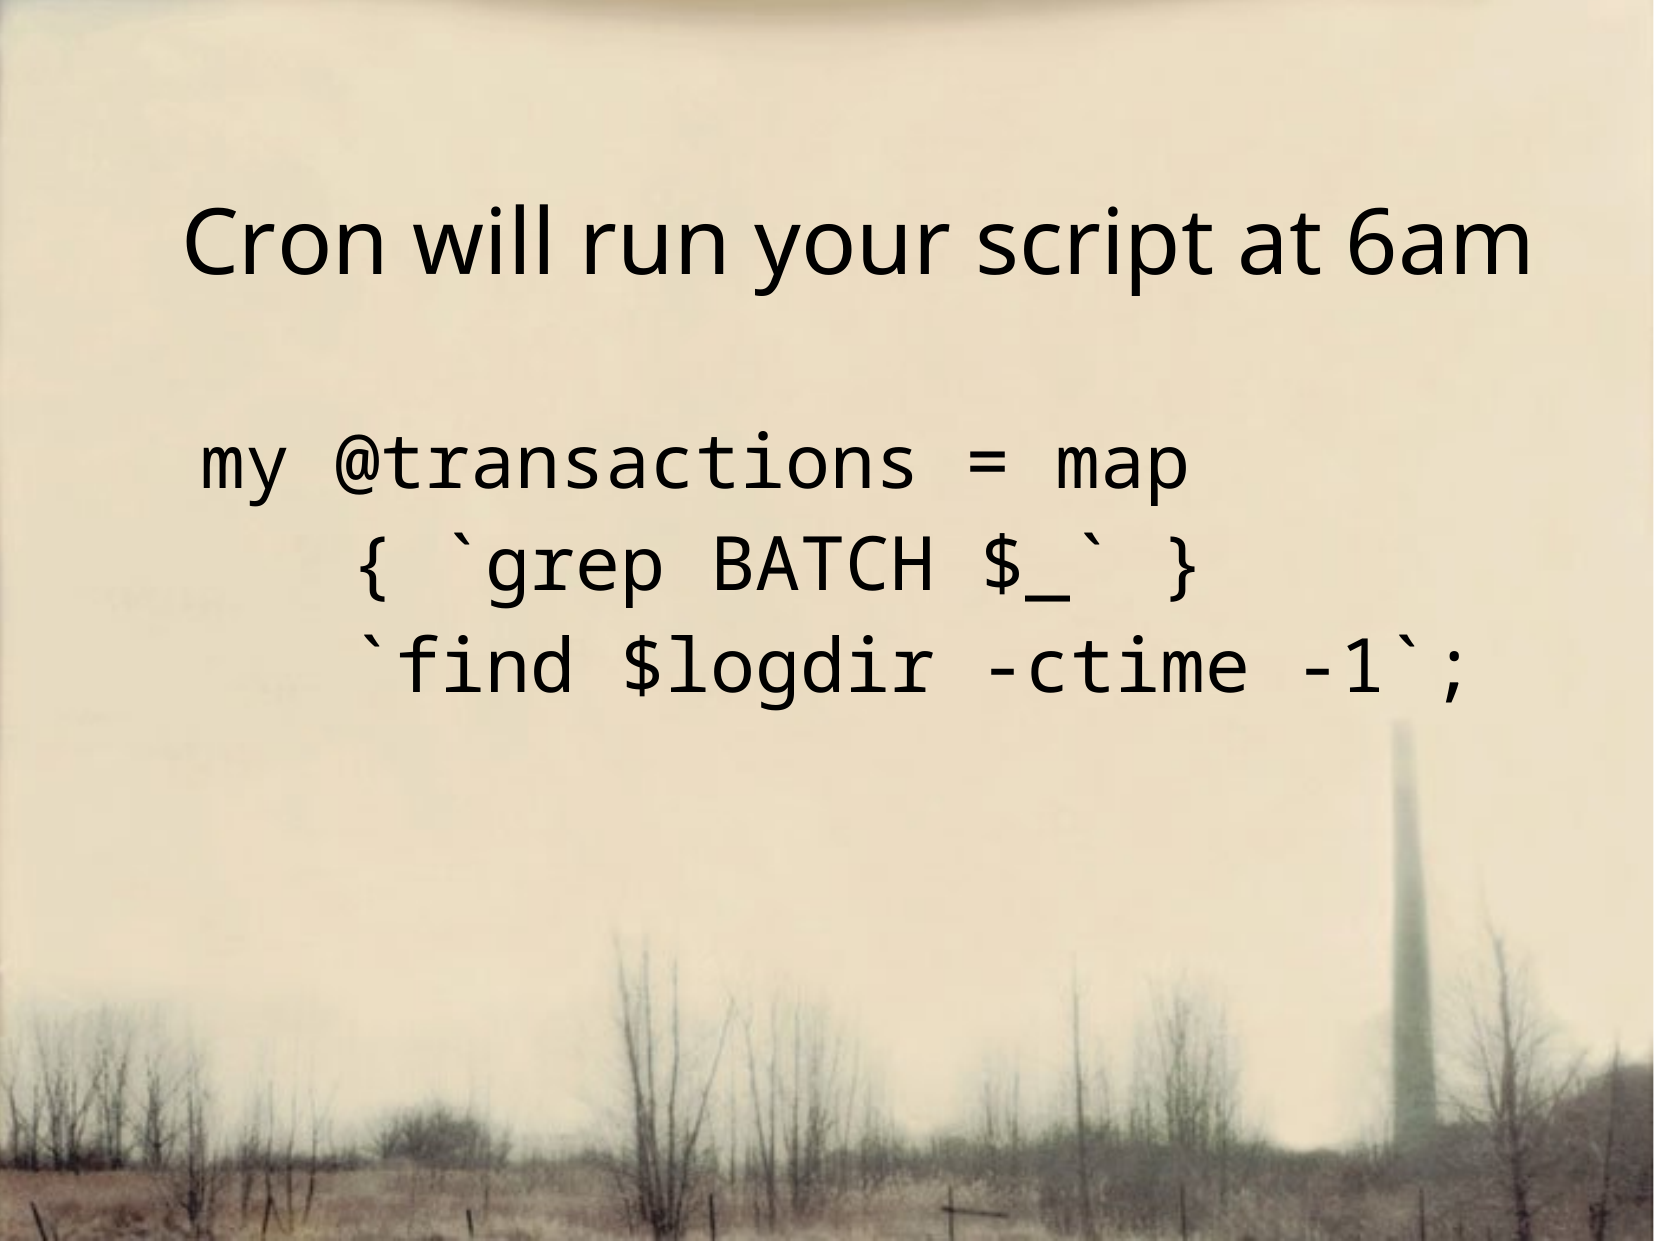

Cron will run your script at 6am
	my @transactions = map
			{ `grep BATCH $_` }
			`find $logdir -ctime -1`;